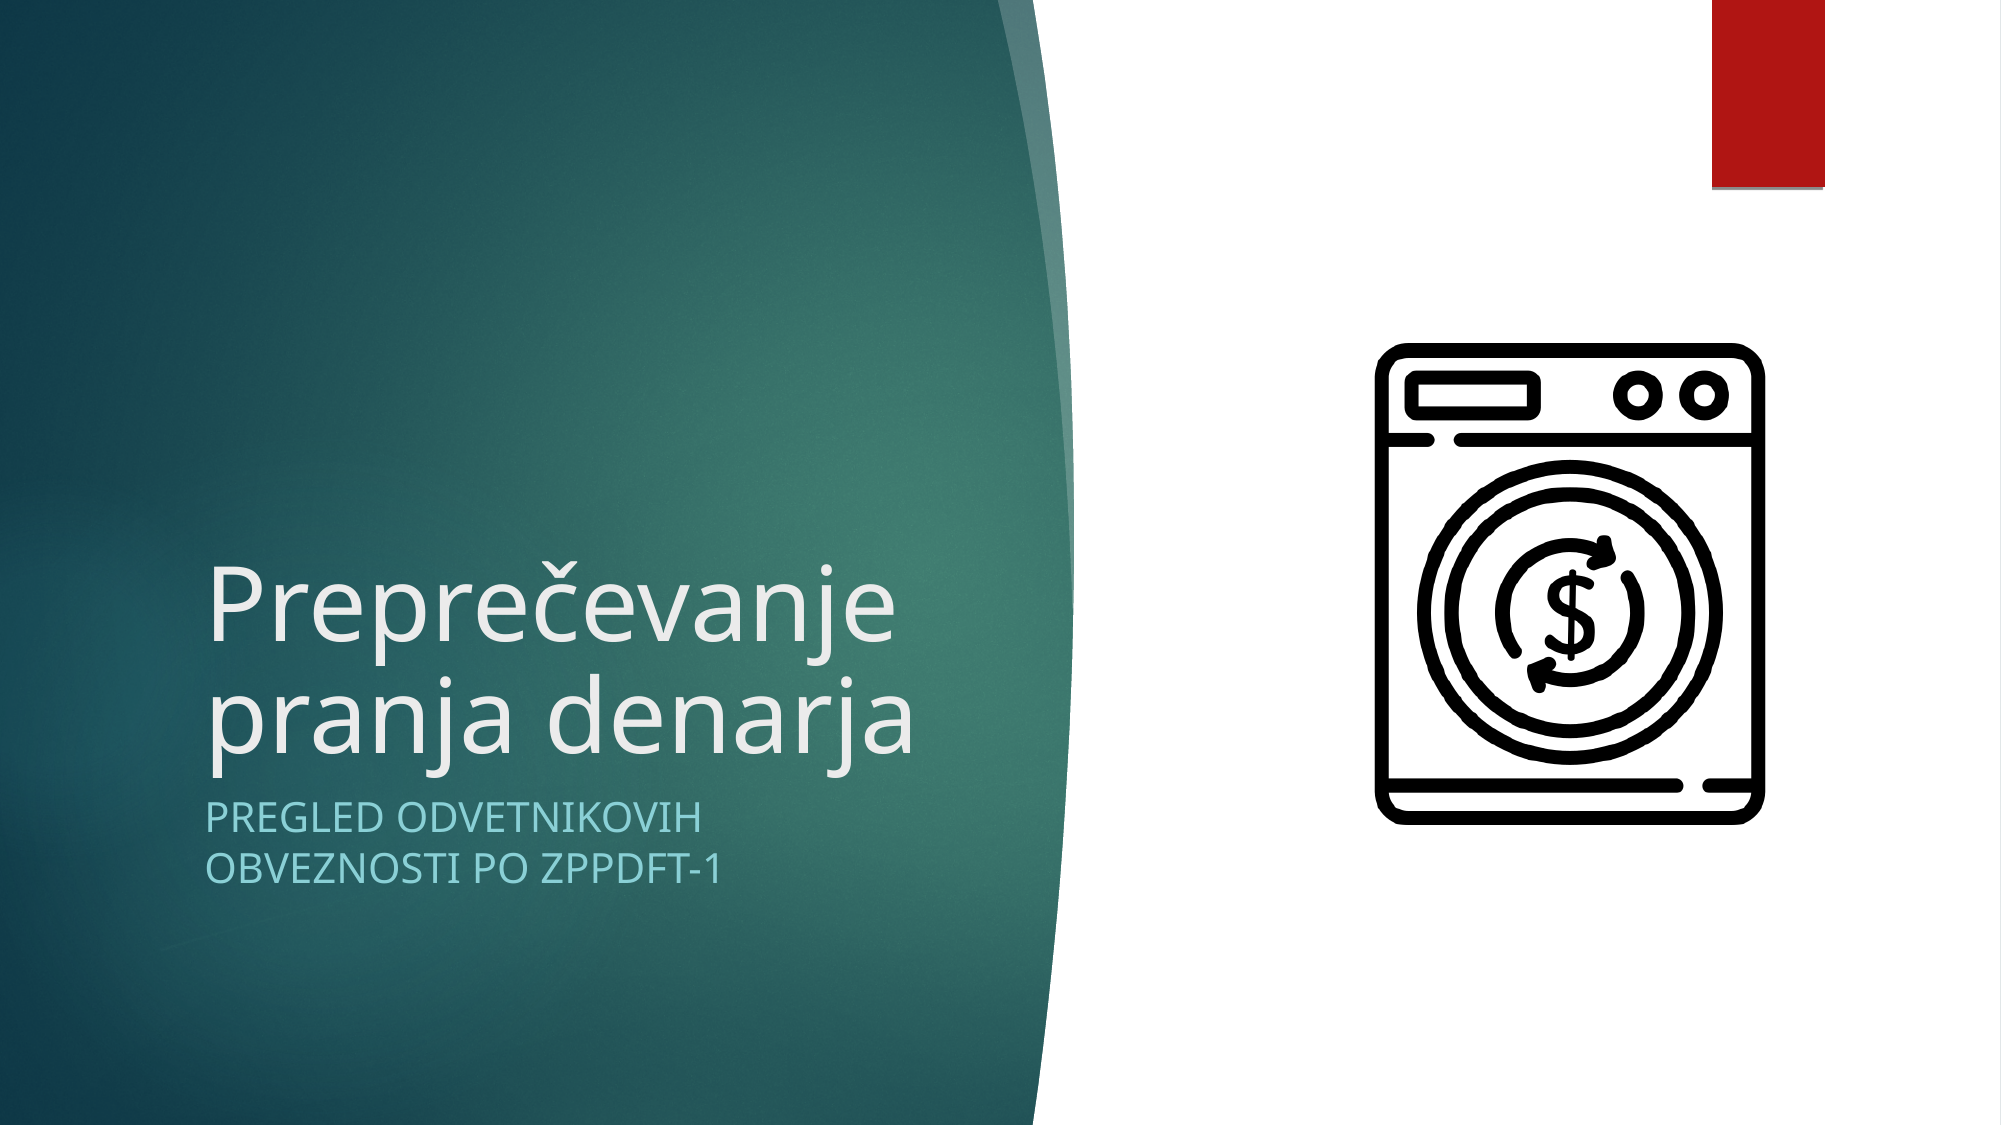

# Preprečevanje pranja denarja
Pregled odvetnikovih obveznosti po ZPPDFT-1